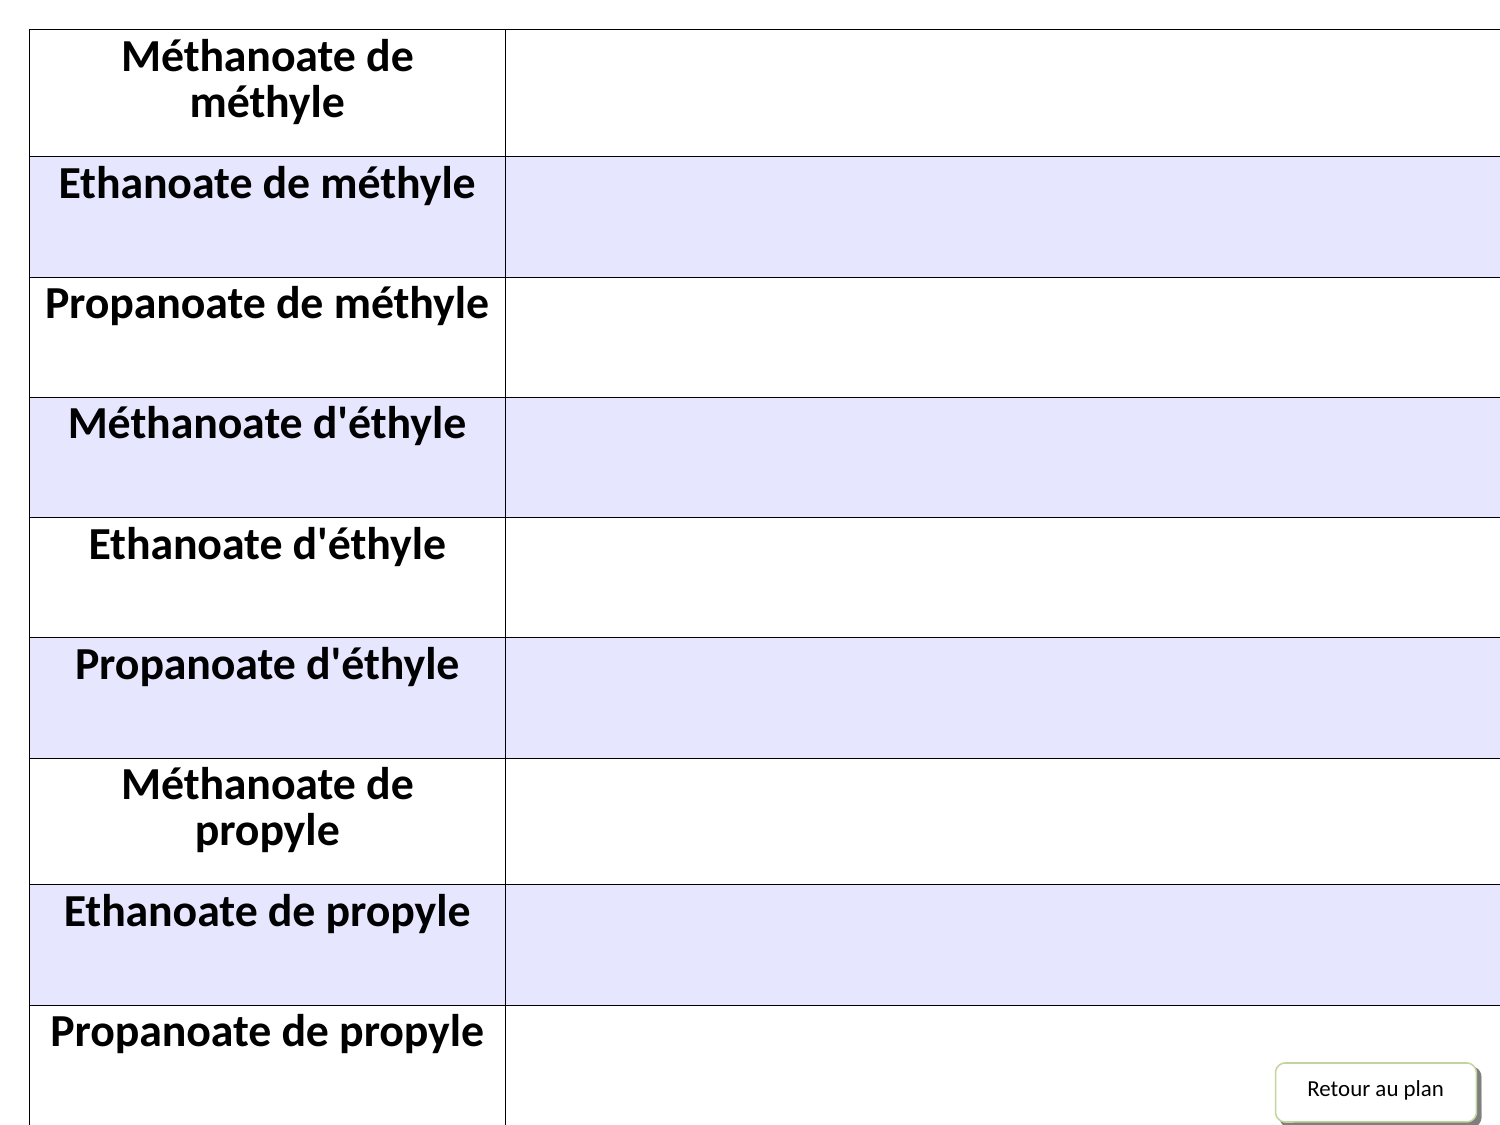

| Méthanoate de méthyle | |
| --- | --- |
| Ethanoate de méthyle | |
| Propanoate de méthyle | |
| Méthanoate d'éthyle | |
| Ethanoate d'éthyle | |
| Propanoate d'éthyle | |
| Méthanoate de propyle | |
| Ethanoate de propyle | |
| Propanoate de propyle | |
Retour au plan